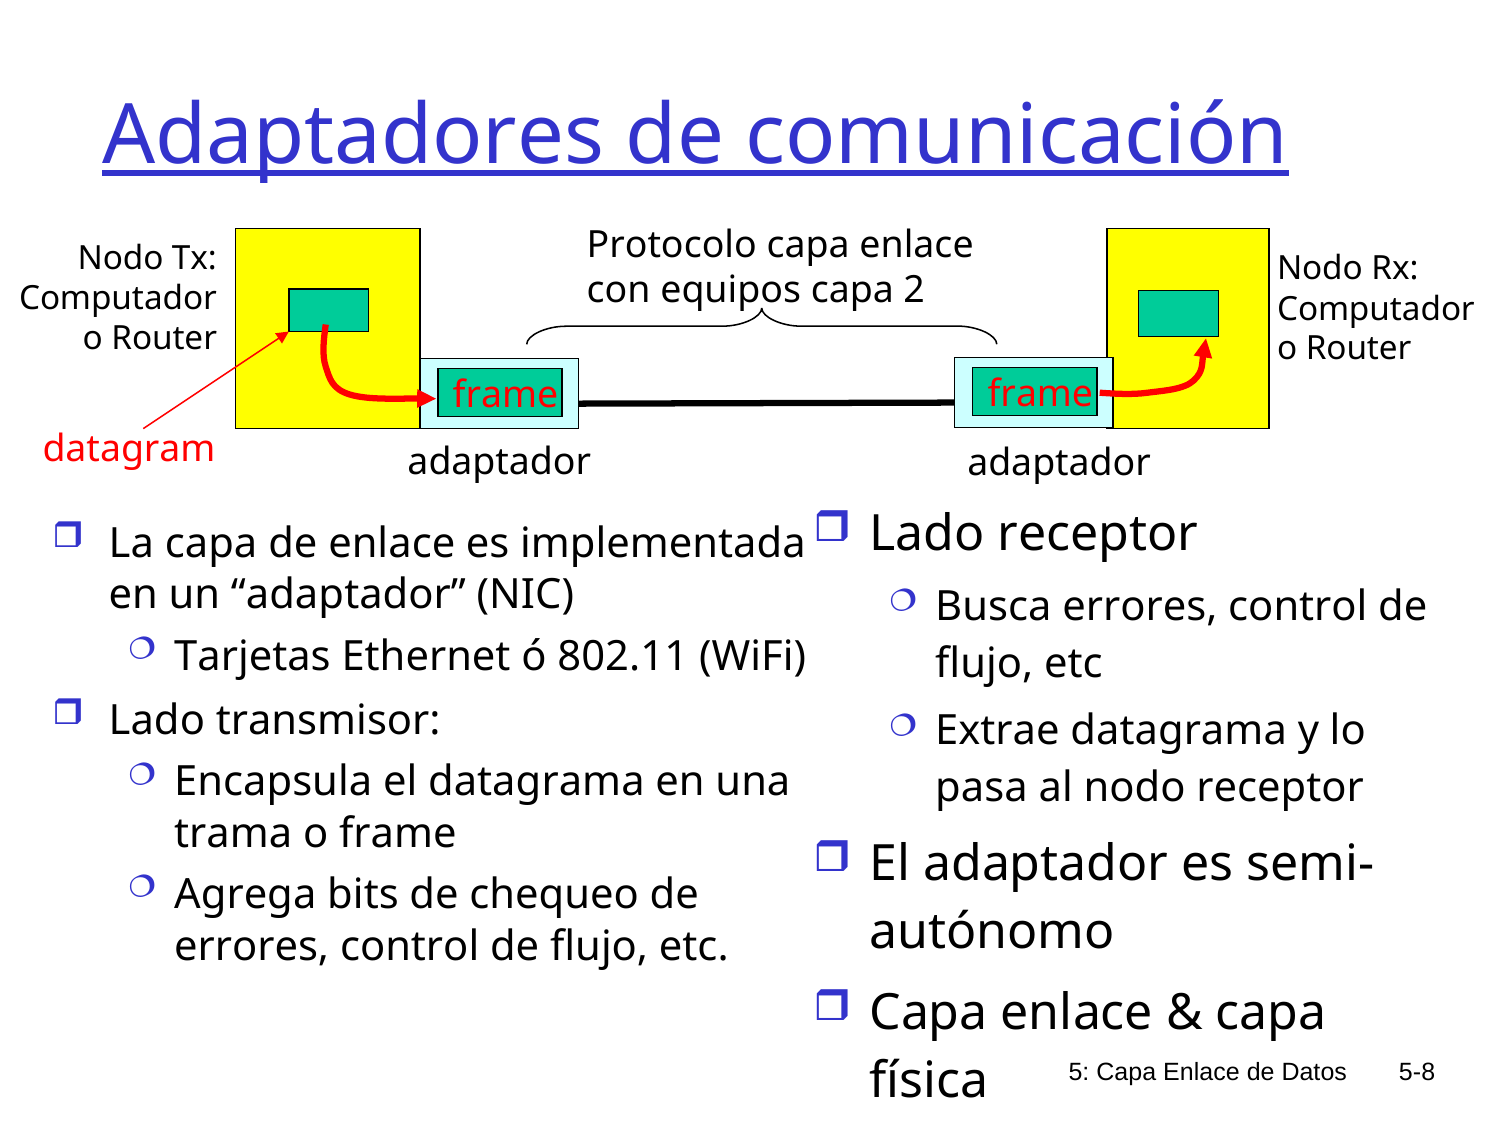

# Adaptadores de comunicación
Protocolo capa enlace
con equipos capa 2
Nodo Tx:
Computador
o Router
Nodo Rx:
Computador
o Router
frame
frame
datagram
adaptador
adaptador
Lado receptor
Busca errores, control de flujo, etc
Extrae datagrama y lo pasa al nodo receptor
El adaptador es semi-autónomo
Capa enlace & capa física
La capa de enlace es implementada en un “adaptador” (NIC)
Tarjetas Ethernet ó 802.11 (WiFi)
Lado transmisor:
Encapsula el datagrama en una trama o frame
Agrega bits de chequeo de errores, control de flujo, etc.
8